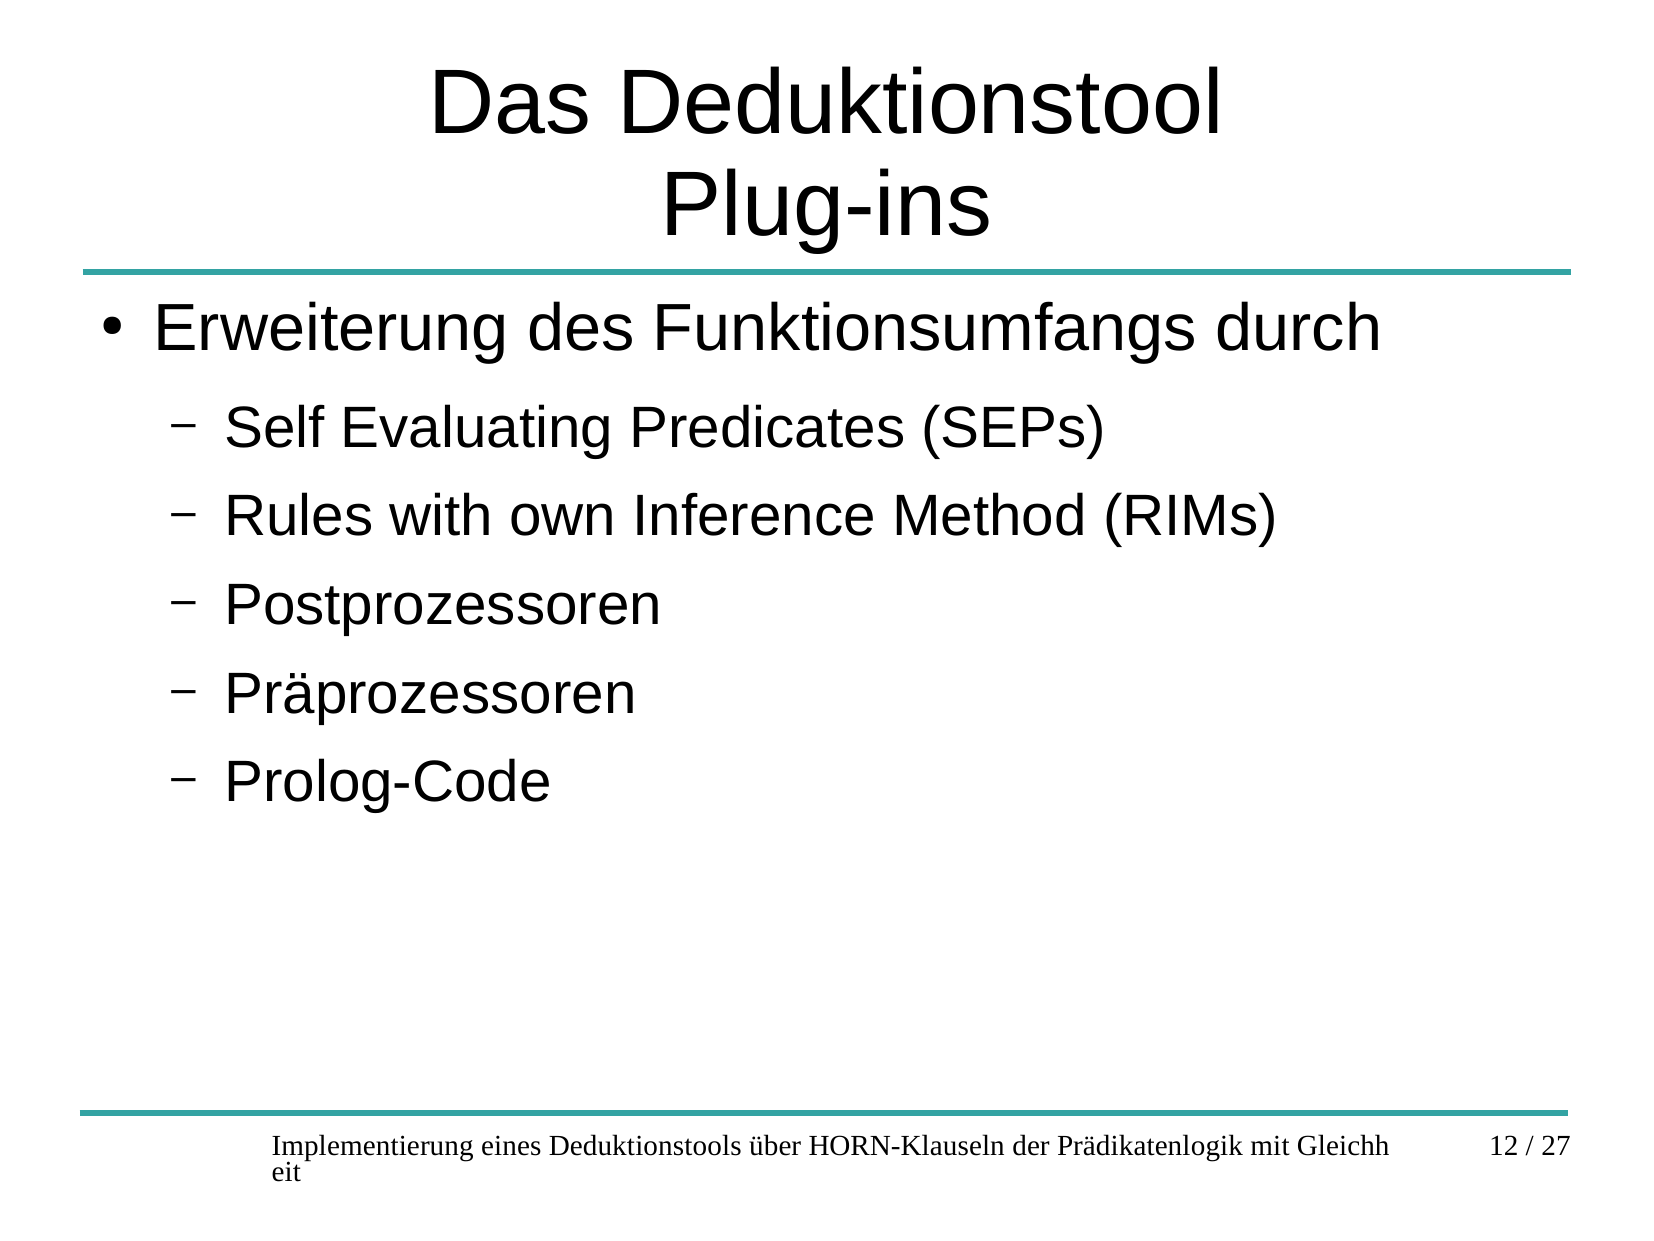

# Das Deduktionstool Plug-ins
Erweiterung des Funktionsumfangs durch
Self Evaluating Predicates (SEPs)
Rules with own Inference Method (RIMs)
Postprozessoren
Präprozessoren
Prolog-Code
Implementierung eines Deduktionstools über HORN-Klauseln der Prädikatenlogik mit Gleichheit
12